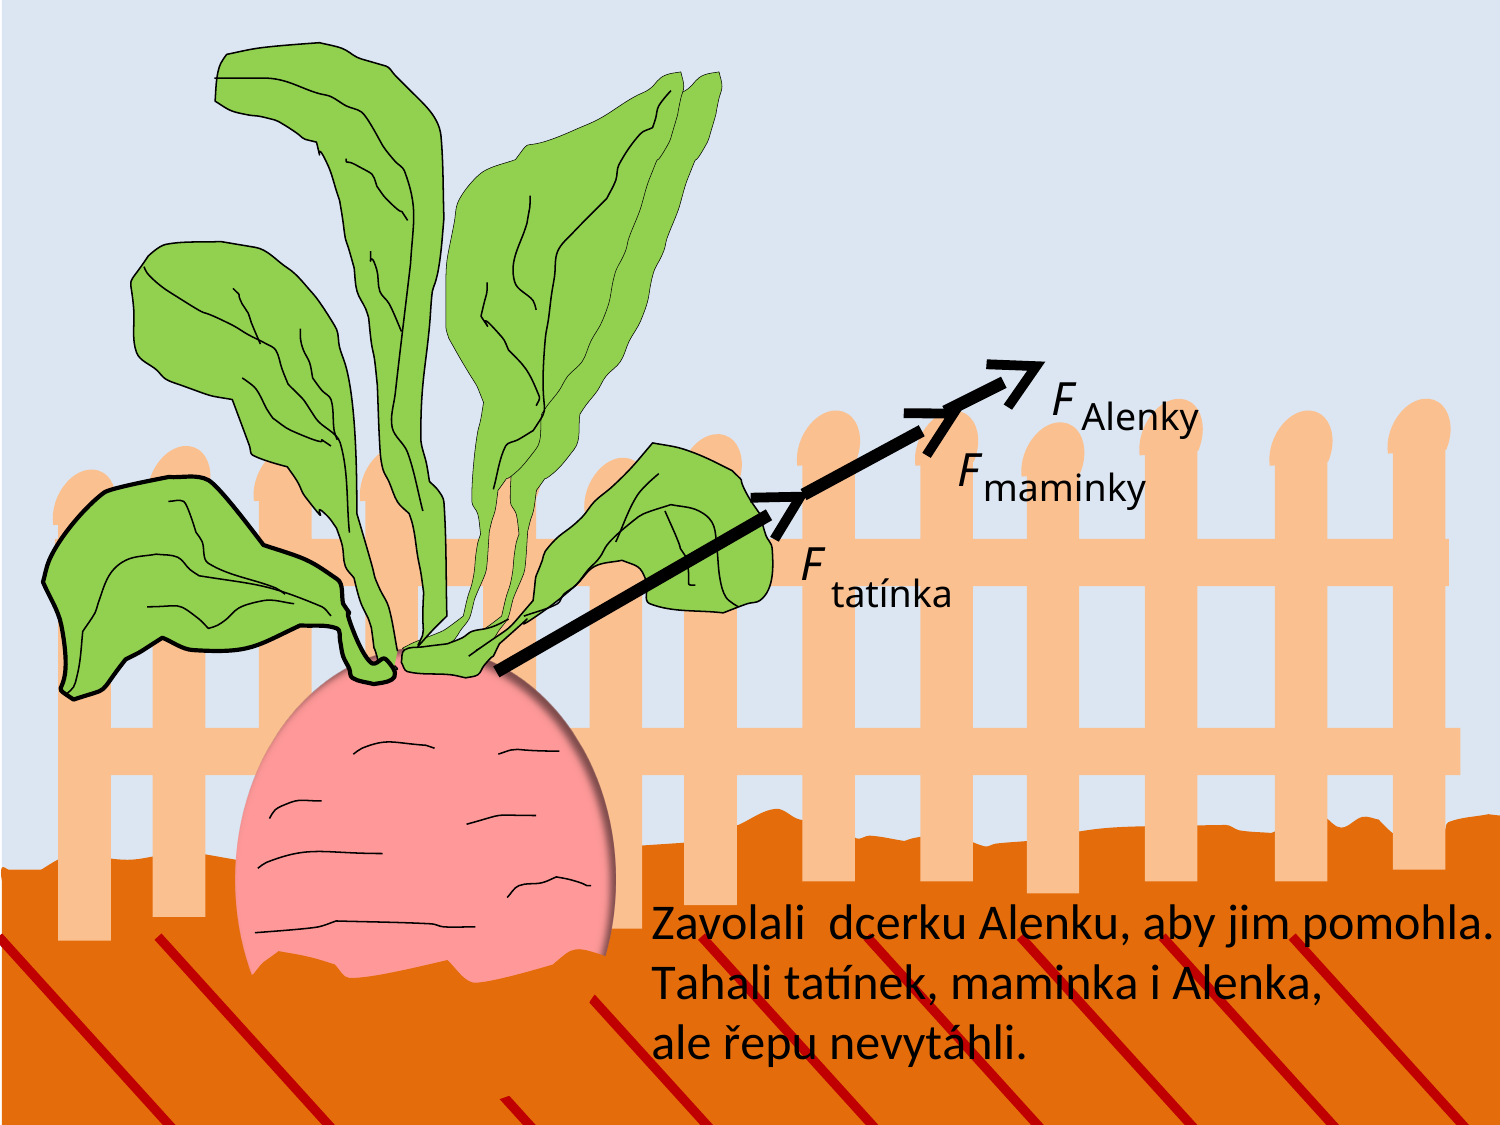

F
Alenky
F
maminky
F
tatínka
Zavolali dcerku Alenku, aby jim pomohla.
Tahali tatínek, maminka i Alenka,
ale řepu nevytáhli.